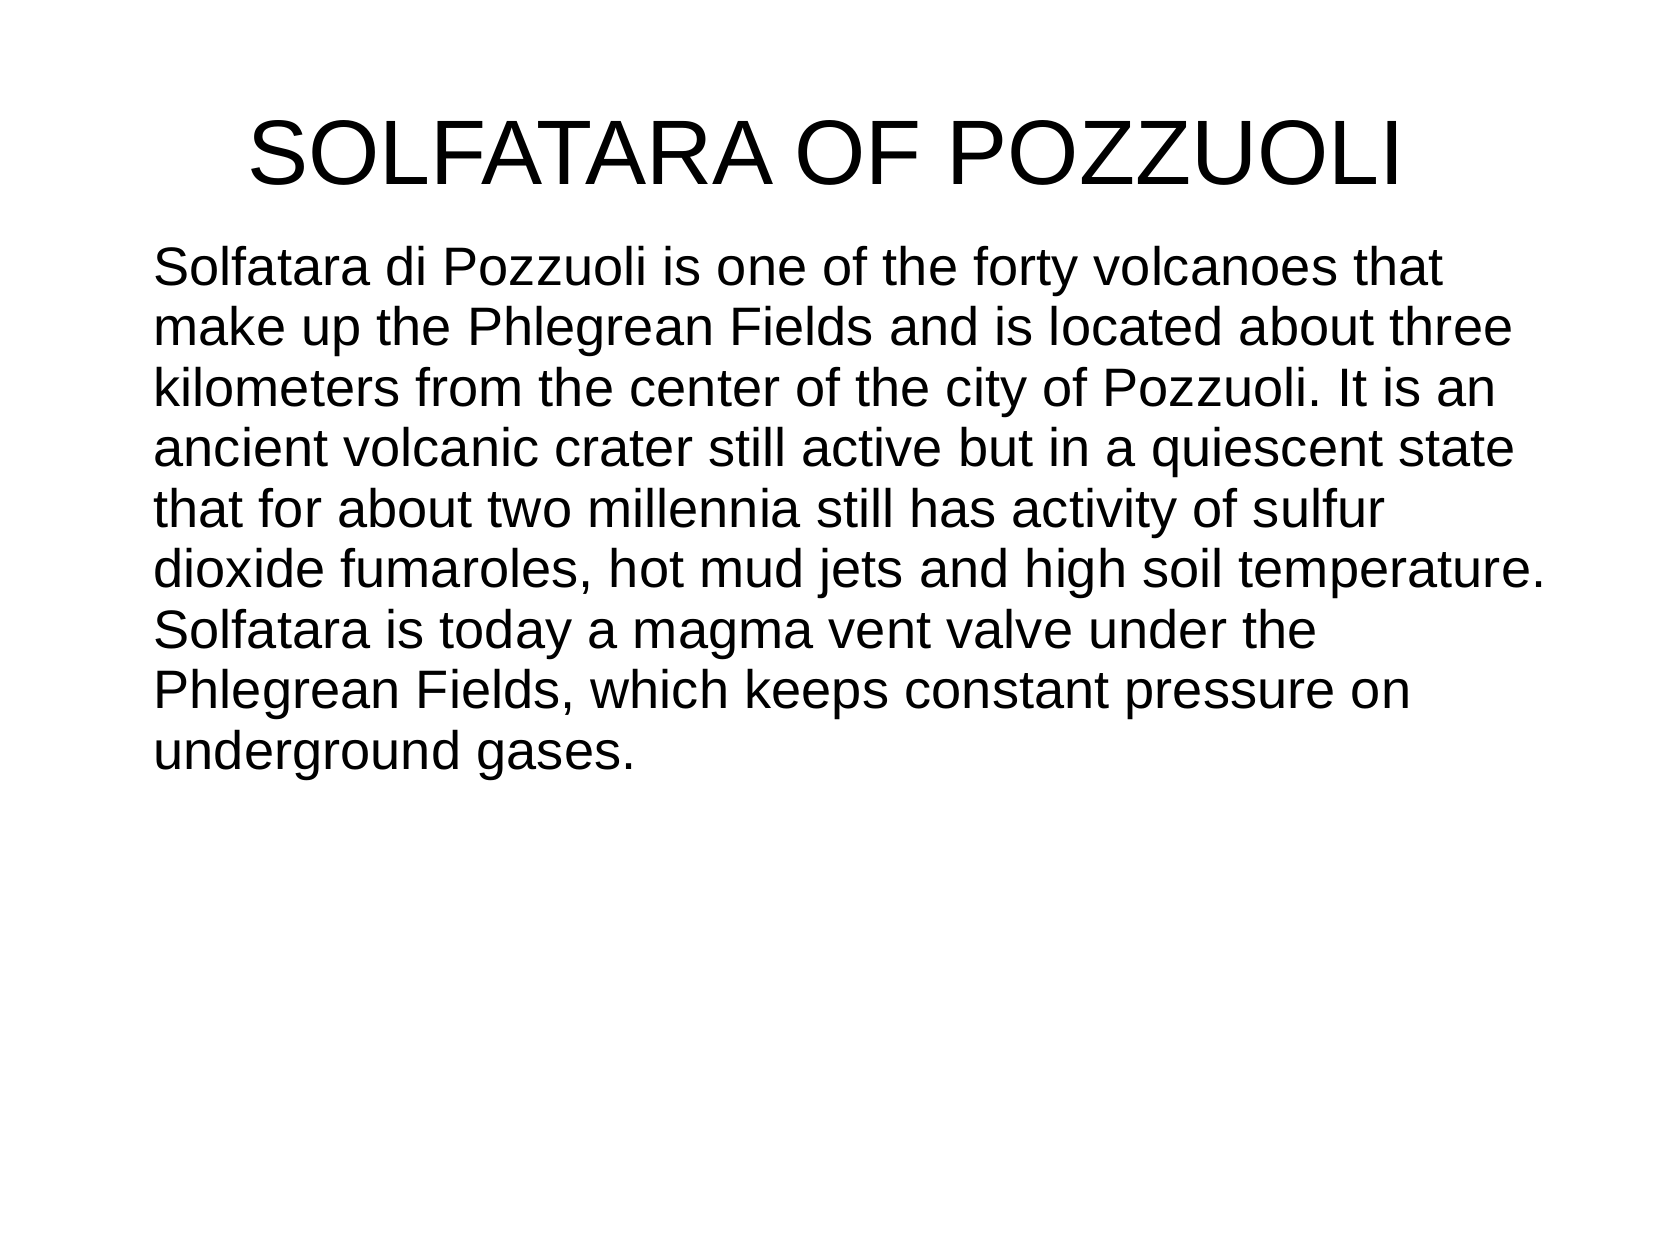

# SOLFATARA OF POZZUOLI
Solfatara di Pozzuoli is one of the forty volcanoes that make up the Phlegrean Fields and is located about three kilometers from the center of the city of Pozzuoli. It is an ancient volcanic crater still active but in a quiescent state that for about two millennia still has activity of sulfur dioxide fumaroles, hot mud jets and high soil temperature. Solfatara is today a magma vent valve under the Phlegrean Fields, which keeps constant pressure on underground gases.